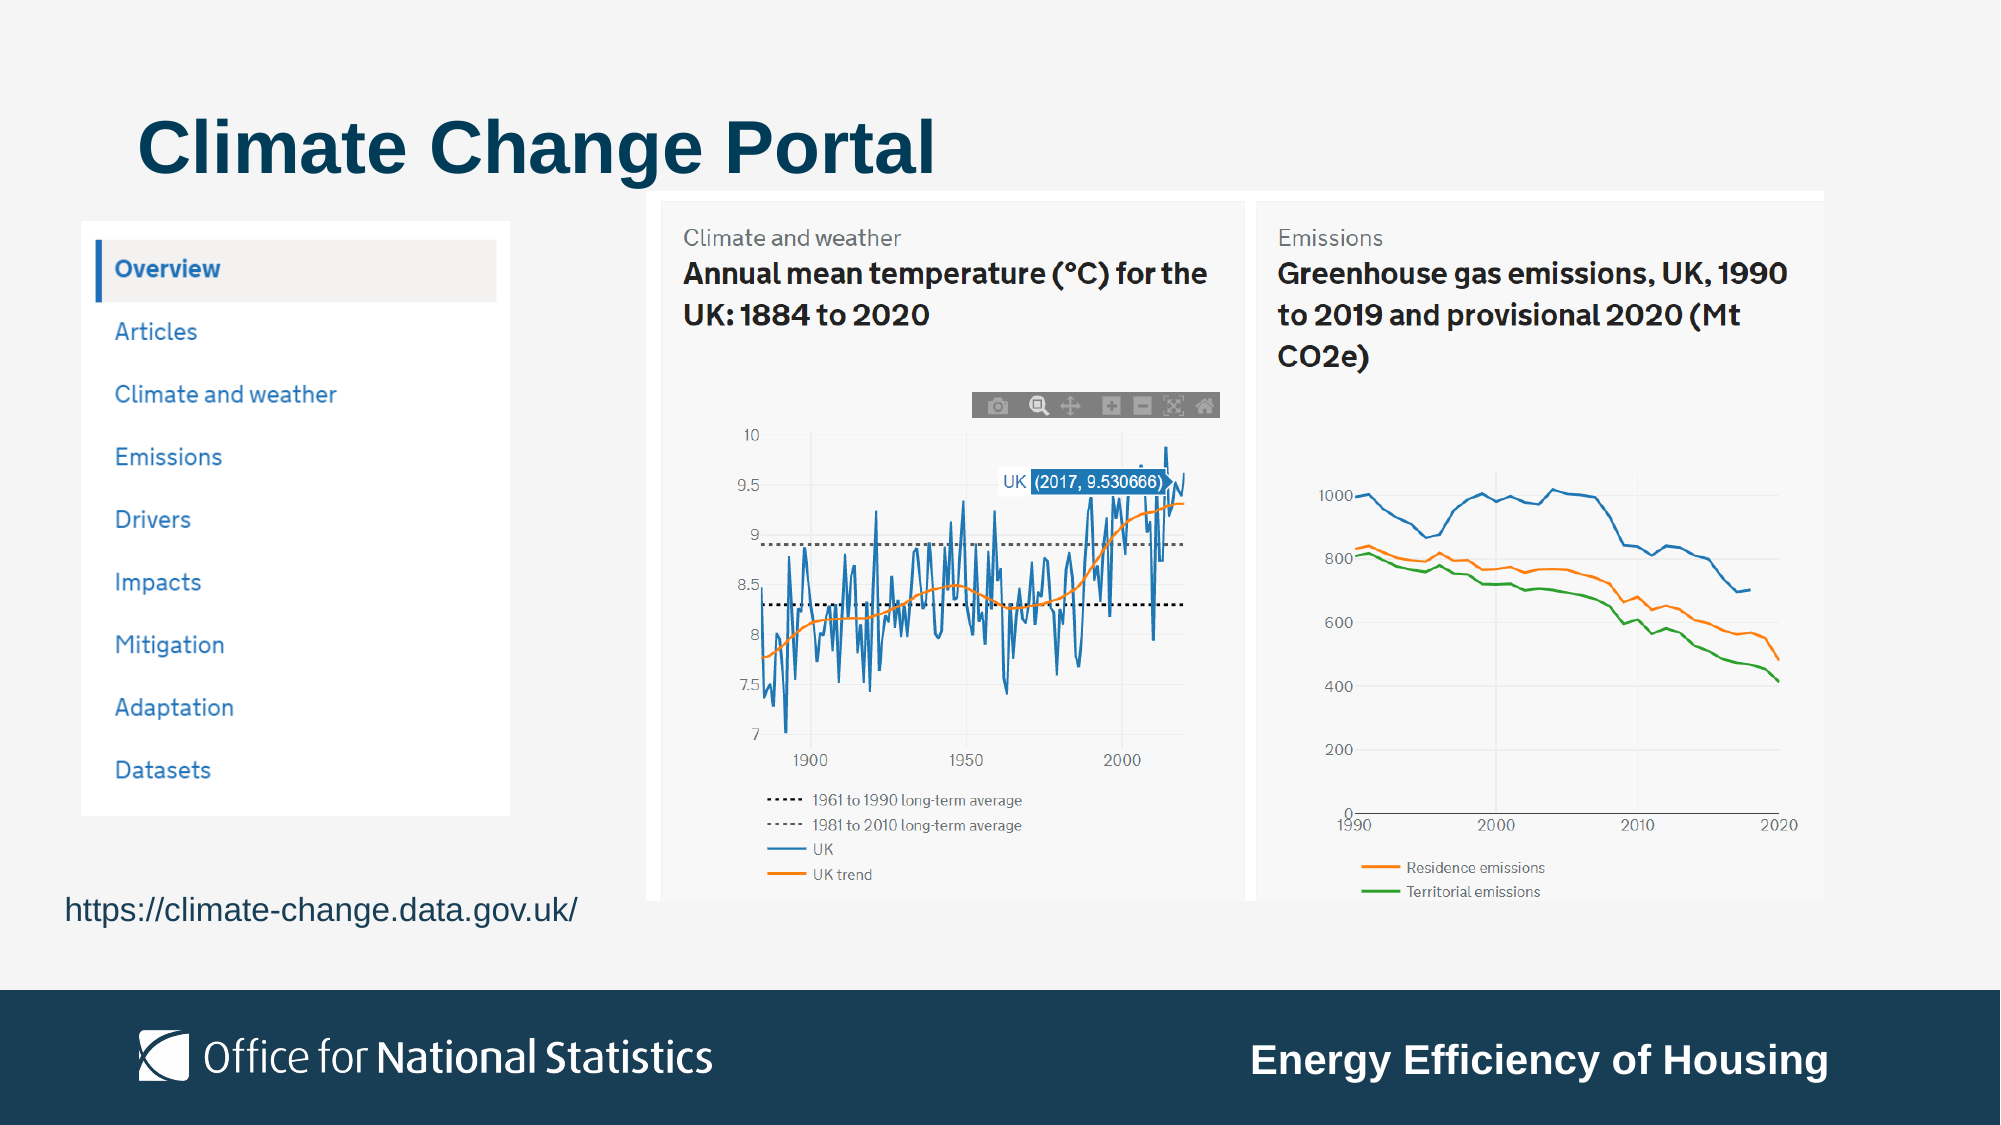

# Climate Change Portal
https://climate-change.data.gov.uk/
Energy Efficiency of Housing